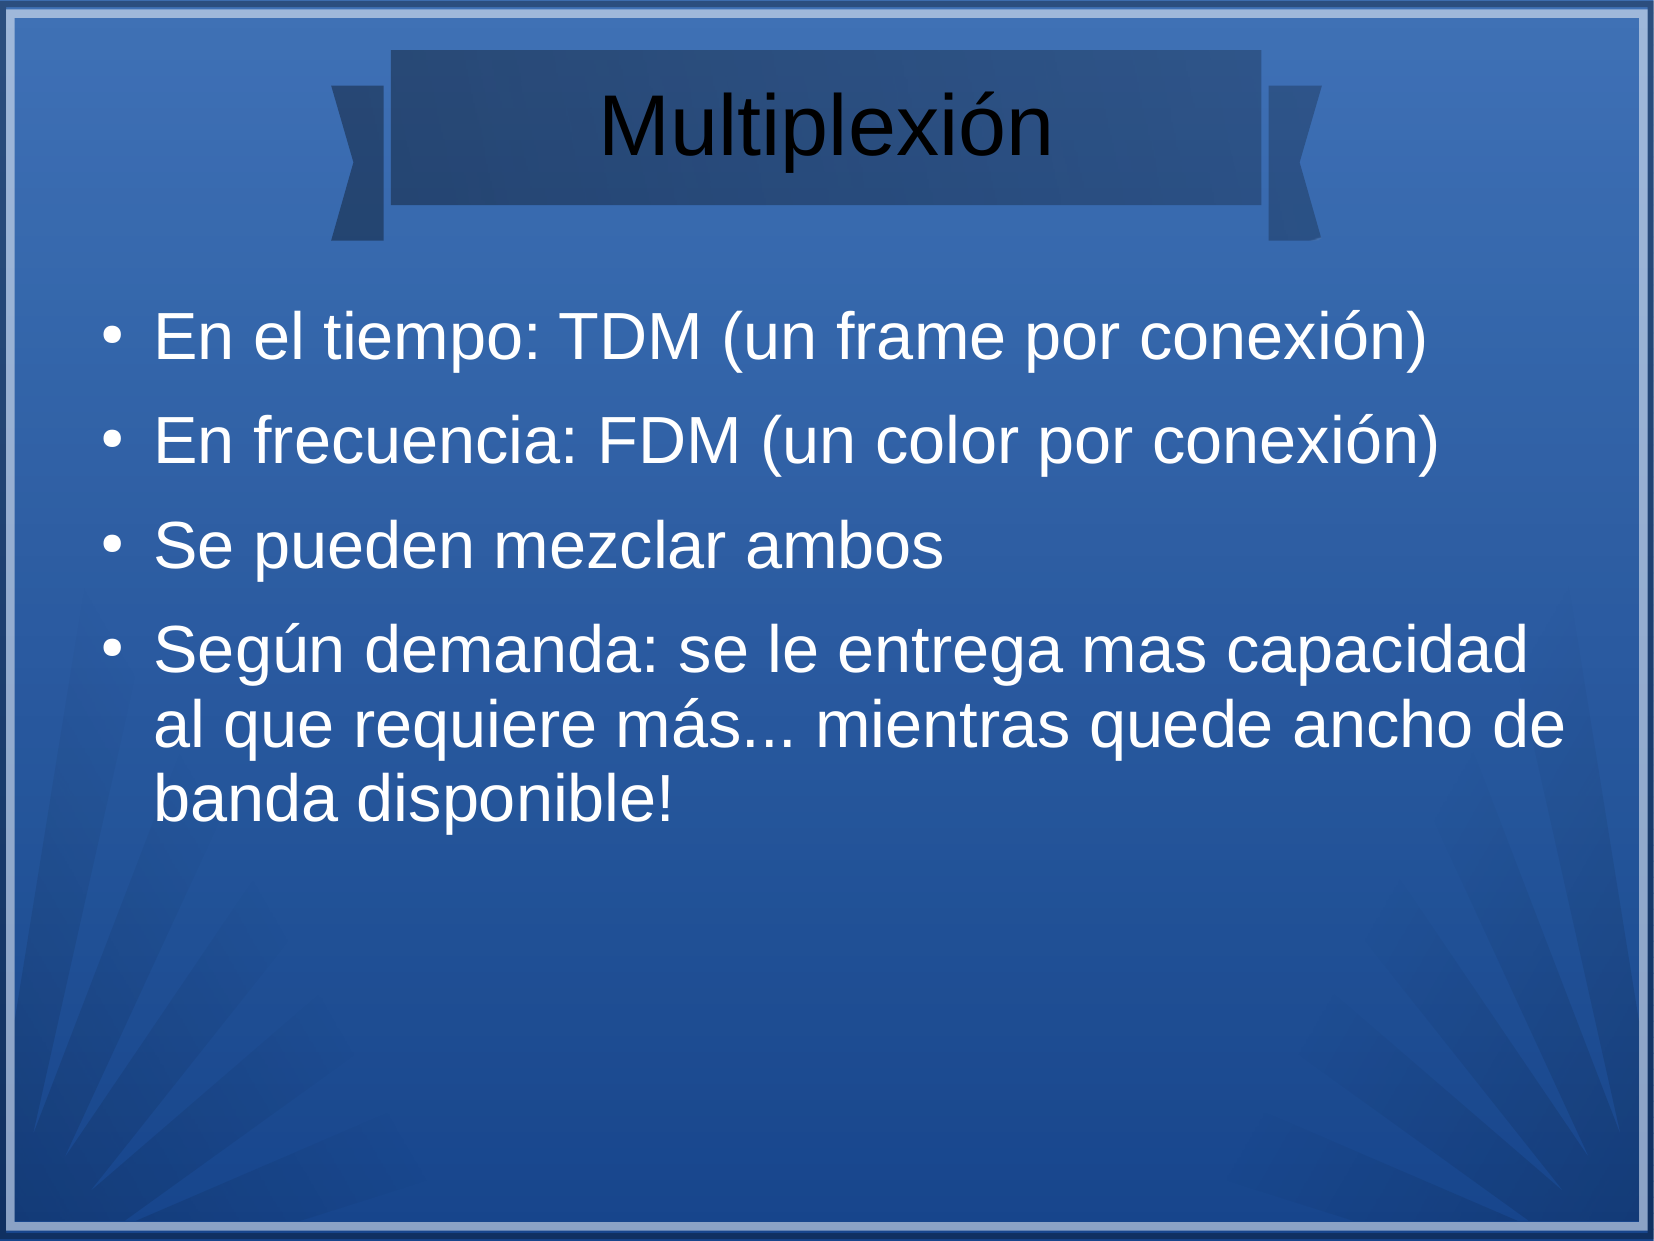

# Multiplexión
En el tiempo: TDM (un frame por conexión)
En frecuencia: FDM (un color por conexión)
Se pueden mezclar ambos
Según demanda: se le entrega mas capacidad al que requiere más... mientras quede ancho de banda disponible!